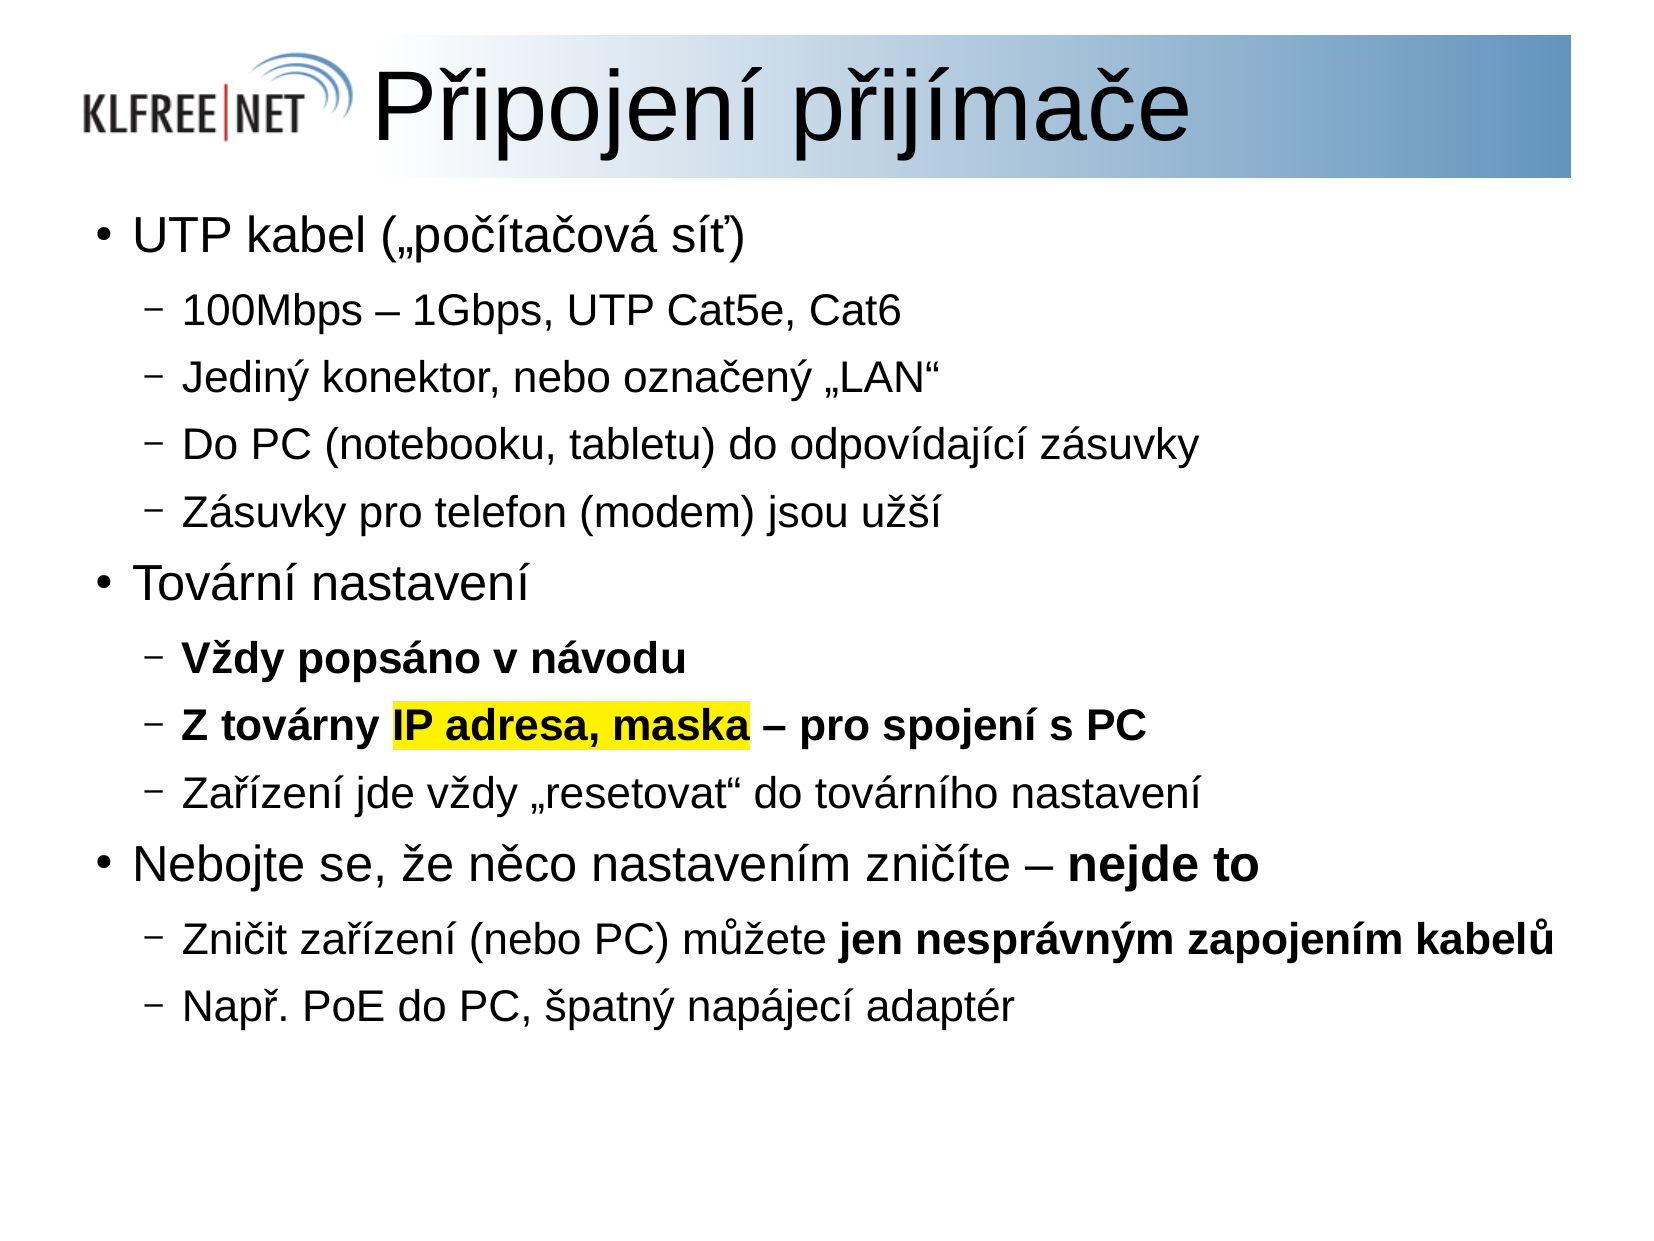

# Připojení přijímače
UTP kabel („počítačová síť)
100Mbps – 1Gbps, UTP Cat5e, Cat6
Jediný konektor, nebo označený „LAN“
Do PC (notebooku, tabletu) do odpovídající zásuvky
Zásuvky pro telefon (modem) jsou užší
Tovární nastavení
Vždy popsáno v návodu
Z továrny IP adresa, maska – pro spojení s PC
Zařízení jde vždy „resetovat“ do továrního nastavení
Nebojte se, že něco nastavením zničíte – nejde to
Zničit zařízení (nebo PC) můžete jen nesprávným zapojením kabelů
Např. PoE do PC, špatný napájecí adaptér